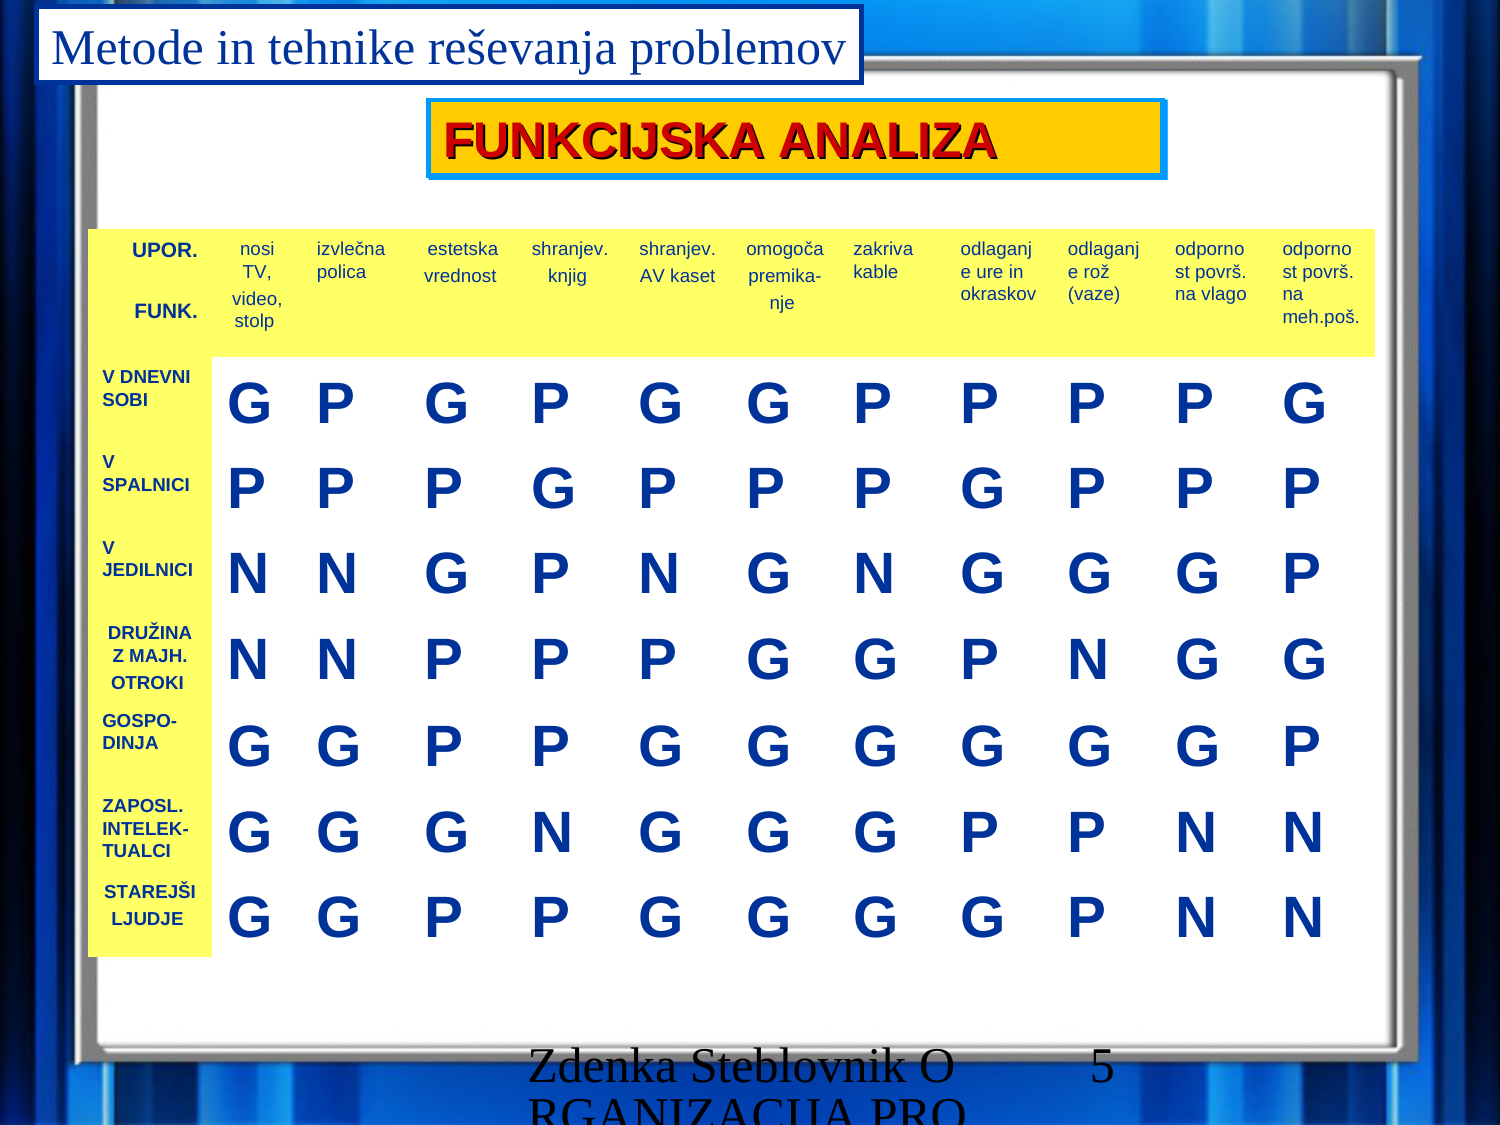

Metode in tehnike reševanja problemov
FUNKCIJSKA ANALIZA
| UPOR. FUNK. | nosi TV, video, stolp | izvlečna polica | estetska vrednost | shranjev. knjig | shranjev. AV kaset | omogoča premika- nje | zakriva kable | odlaganje ure in okraskov | odlaganje rož (vaze) | odpornost površ. na vlago | odpornost površ. na meh.poš. |
| --- | --- | --- | --- | --- | --- | --- | --- | --- | --- | --- | --- |
| V DNEVNI SOBI | G | P | G | P | G | G | P | P | P | P | G |
| V SPALNICI | P | P | P | G | P | P | P | G | P | P | P |
| V JEDILNICI | N | N | G | P | N | G | N | G | G | G | P |
| DRUŽINA Z MAJH. OTROKI | N | N | P | P | P | G | G | P | N | G | G |
| GOSPO-DINJA | G | G | P | P | G | G | G | G | G | G | P |
| ZAPOSL. INTELEK-TUALCI | G | G | G | N | G | G | G | P | P | N | N |
| STAREJŠI LJUDJE | G | G | P | P | G | G | G | G | P | N | N |
Zdenka Steblovnik ORGANIZACIJA PROIZVODNJE 2
5